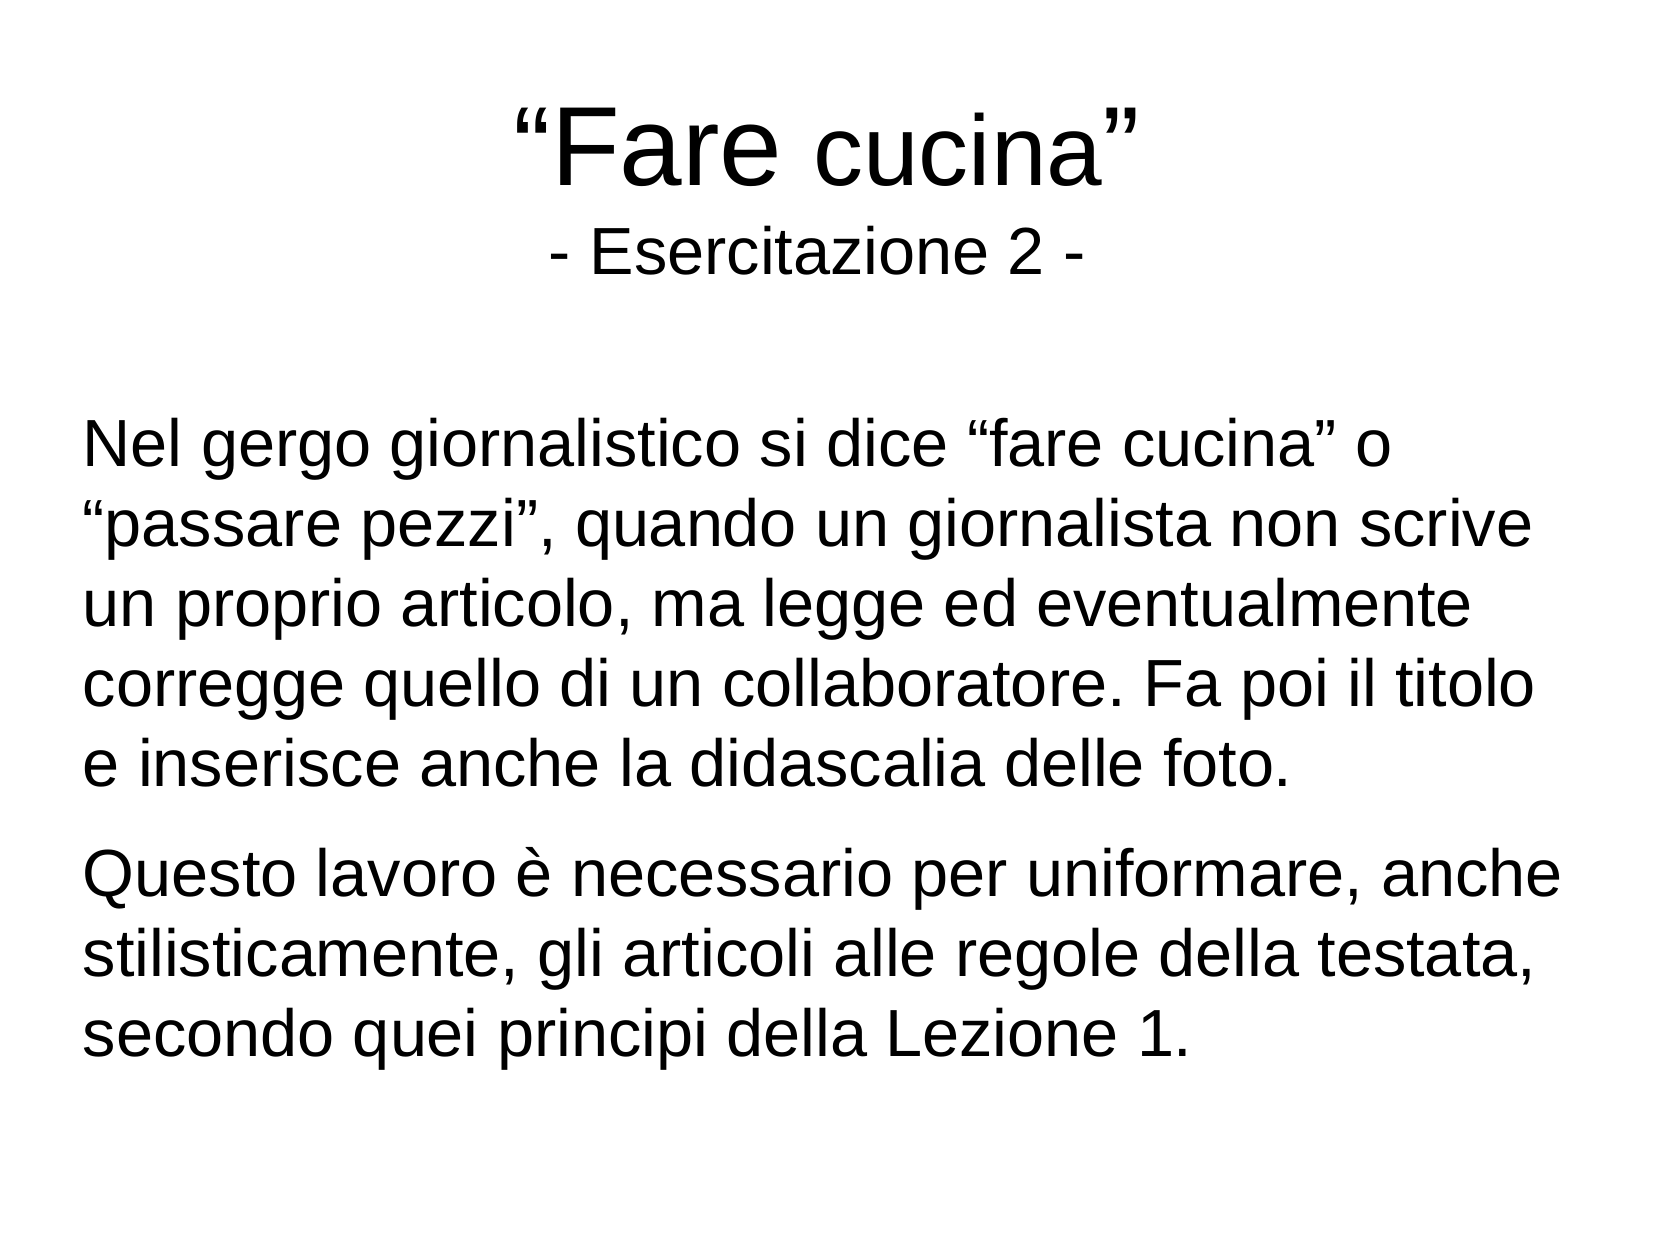

# “Fare cucina” - Esercitazione 2 -
Nel gergo giornalistico si dice “fare cucina” o “passare pezzi”, quando un giornalista non scrive un proprio articolo, ma legge ed eventualmente corregge quello di un collaboratore. Fa poi il titolo e inserisce anche la didascalia delle foto.
Questo lavoro è necessario per uniformare, anche stilisticamente, gli articoli alle regole della testata, secondo quei principi della Lezione 1.